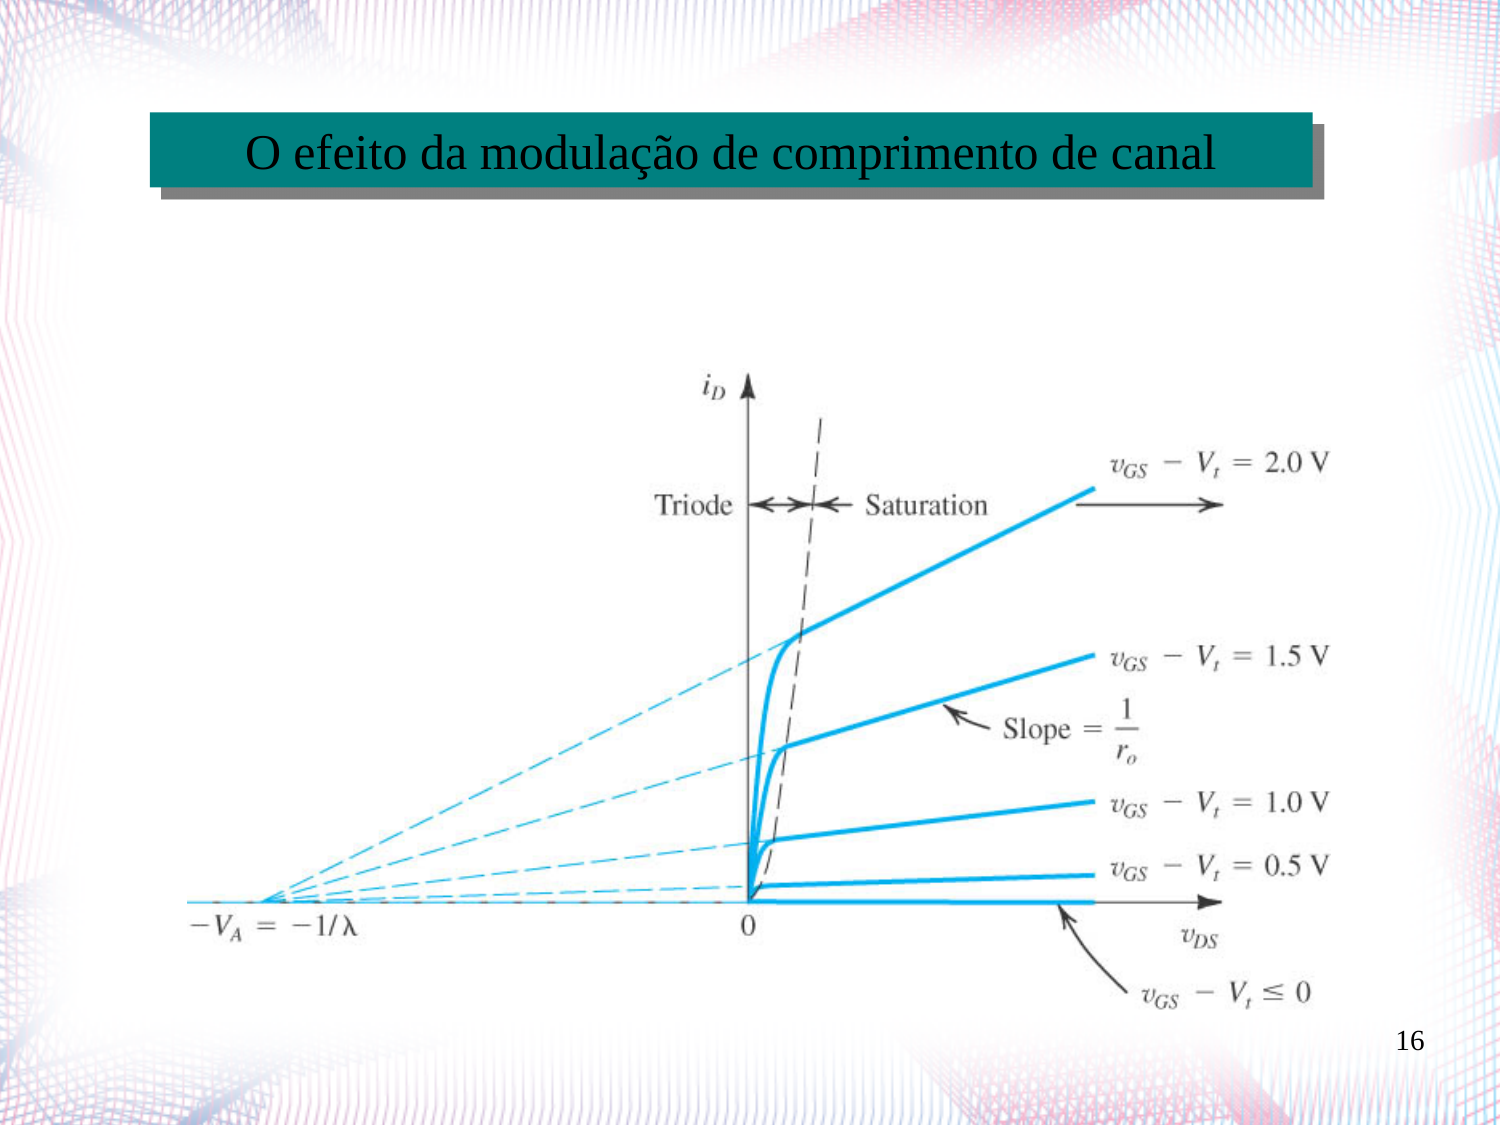

O efeito da modulação de comprimento de canal
16